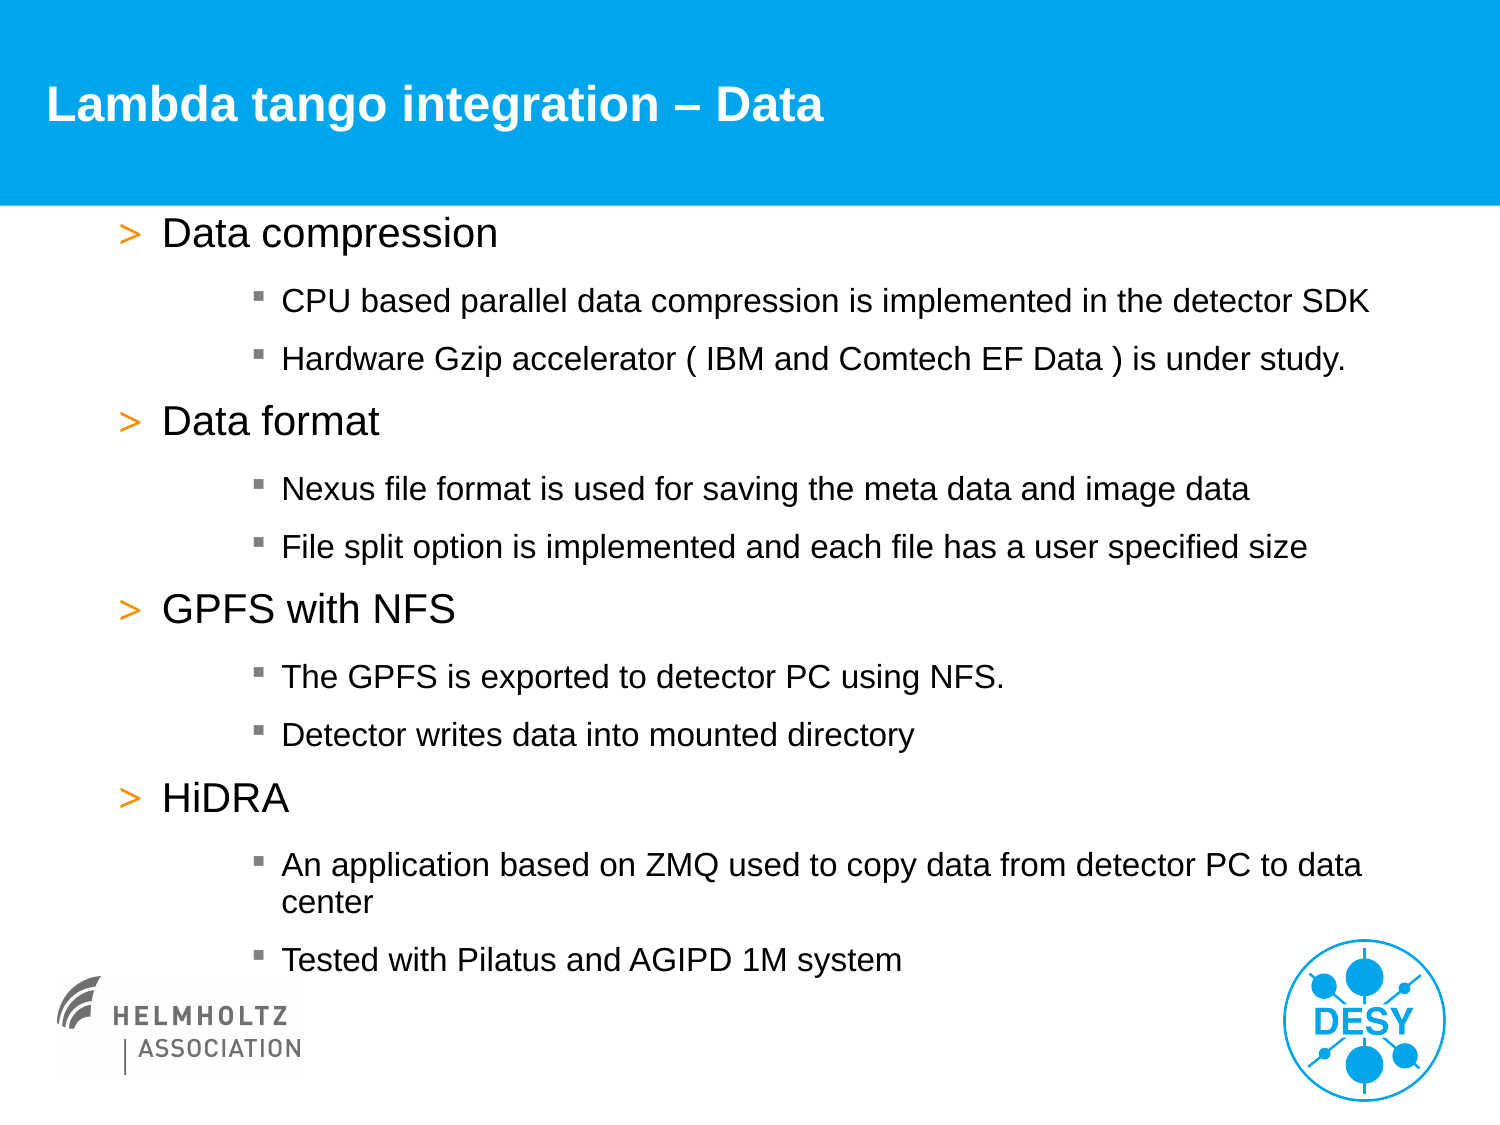

# Lambda tango integration – Data
Data compression
CPU based parallel data compression is implemented in the detector SDK
Hardware Gzip accelerator ( IBM and Comtech EF Data ) is under study.
Data format
Nexus file format is used for saving the meta data and image data
File split option is implemented and each file has a user specified size
GPFS with NFS
The GPFS is exported to detector PC using NFS.
Detector writes data into mounted directory
HiDRA
An application based on ZMQ used to copy data from detector PC to data center
Tested with Pilatus and AGIPD 1M system